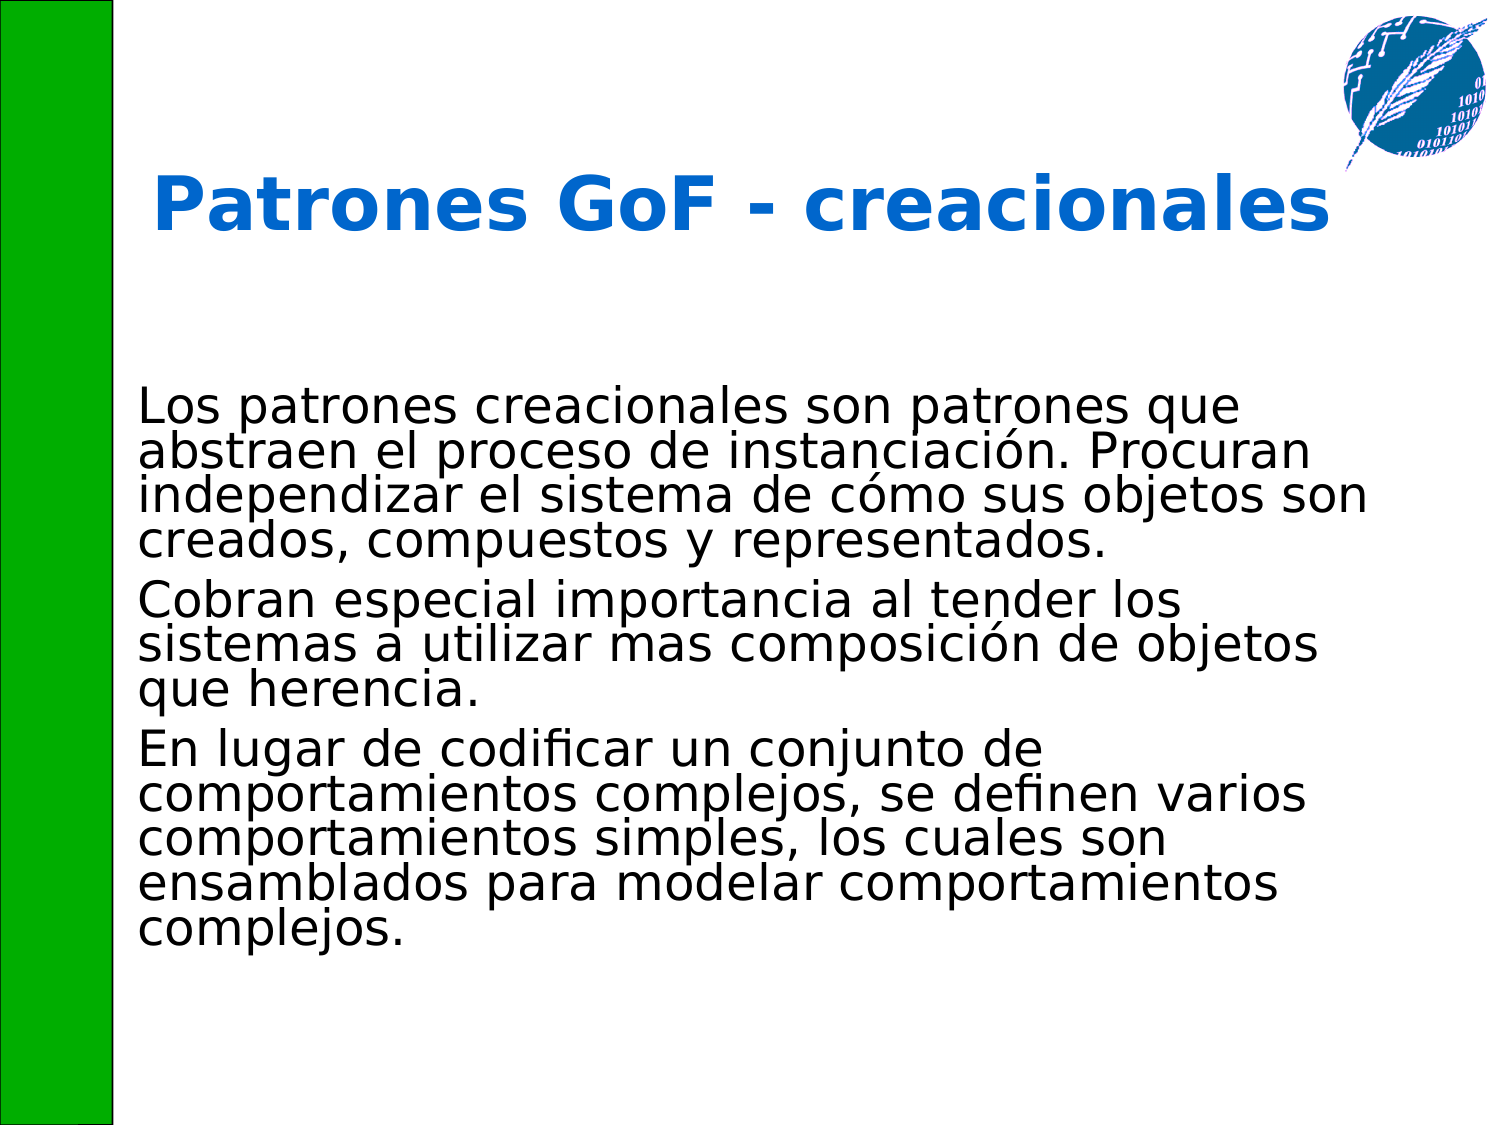

# Patrones GoF - creacionales
Los patrones creacionales son patrones que abstraen el proceso de instanciación. Procuran independizar el sistema de cómo sus objetos son creados, compuestos y representados.
Cobran especial importancia al tender los sistemas a utilizar mas composición de objetos que herencia.
En lugar de codificar un conjunto de comportamientos complejos, se definen varios comportamientos simples, los cuales son ensamblados para modelar comportamientos complejos.